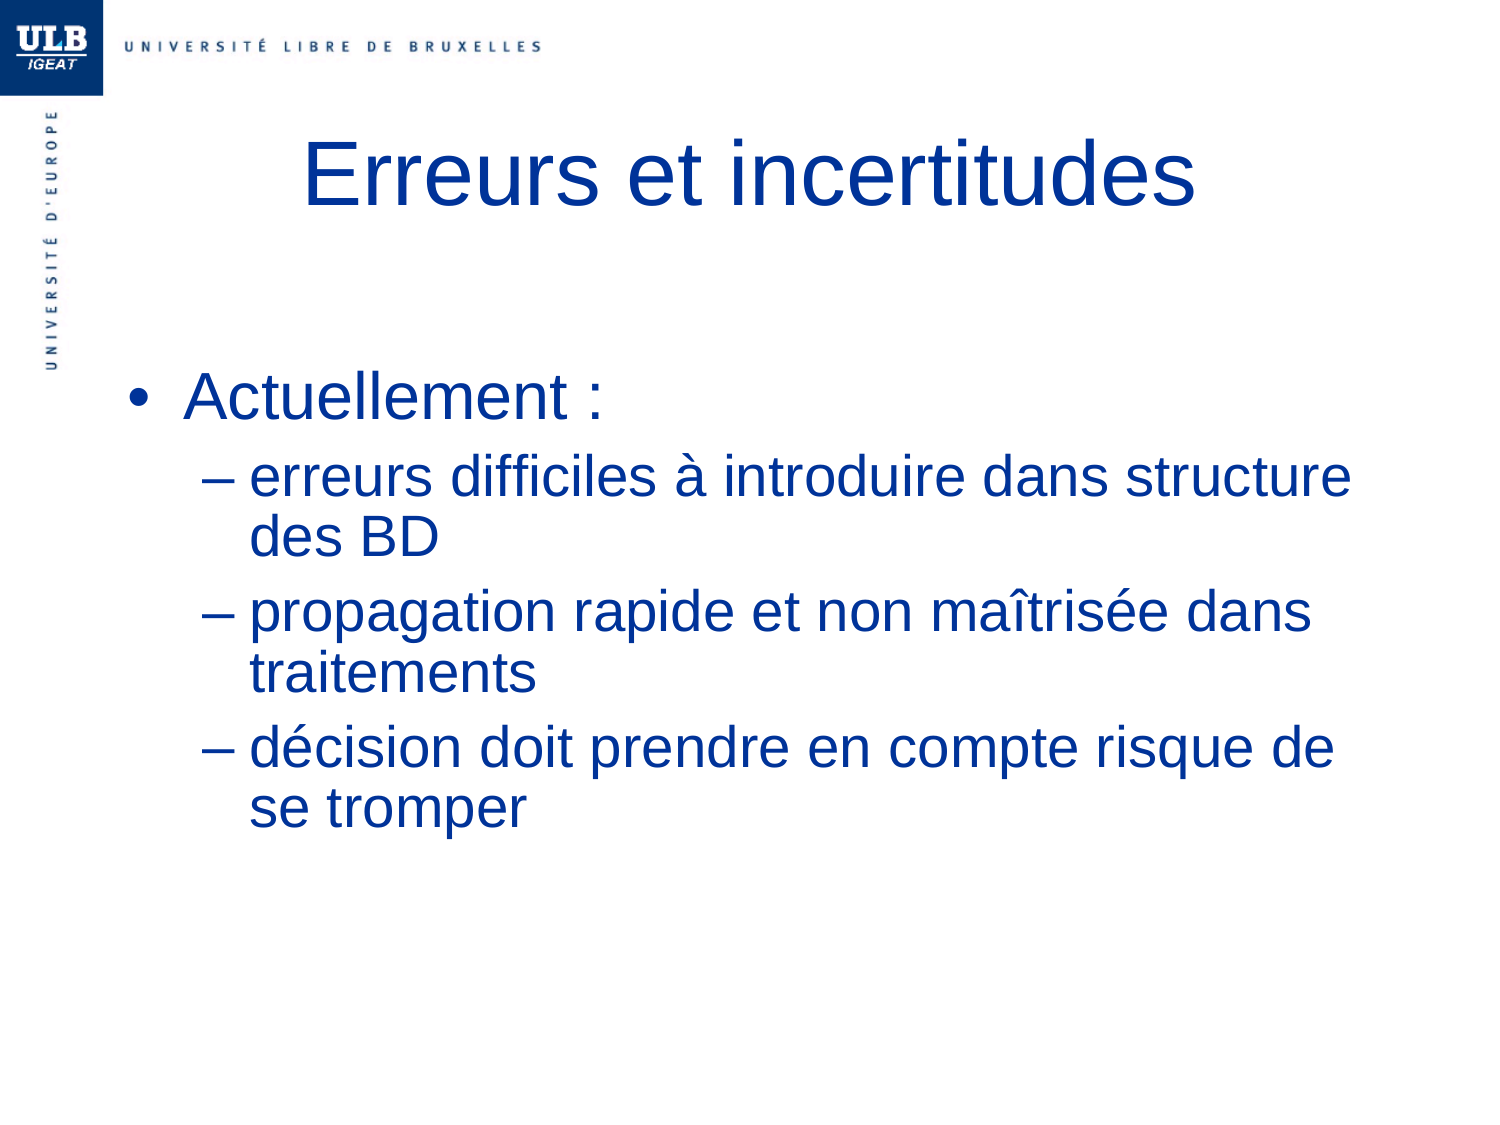

# Erreurs et incertitudes
Actuellement :
erreurs difficiles à introduire dans structure des BD
propagation rapide et non maîtrisée dans traitements
décision doit prendre en compte risque de se tromper